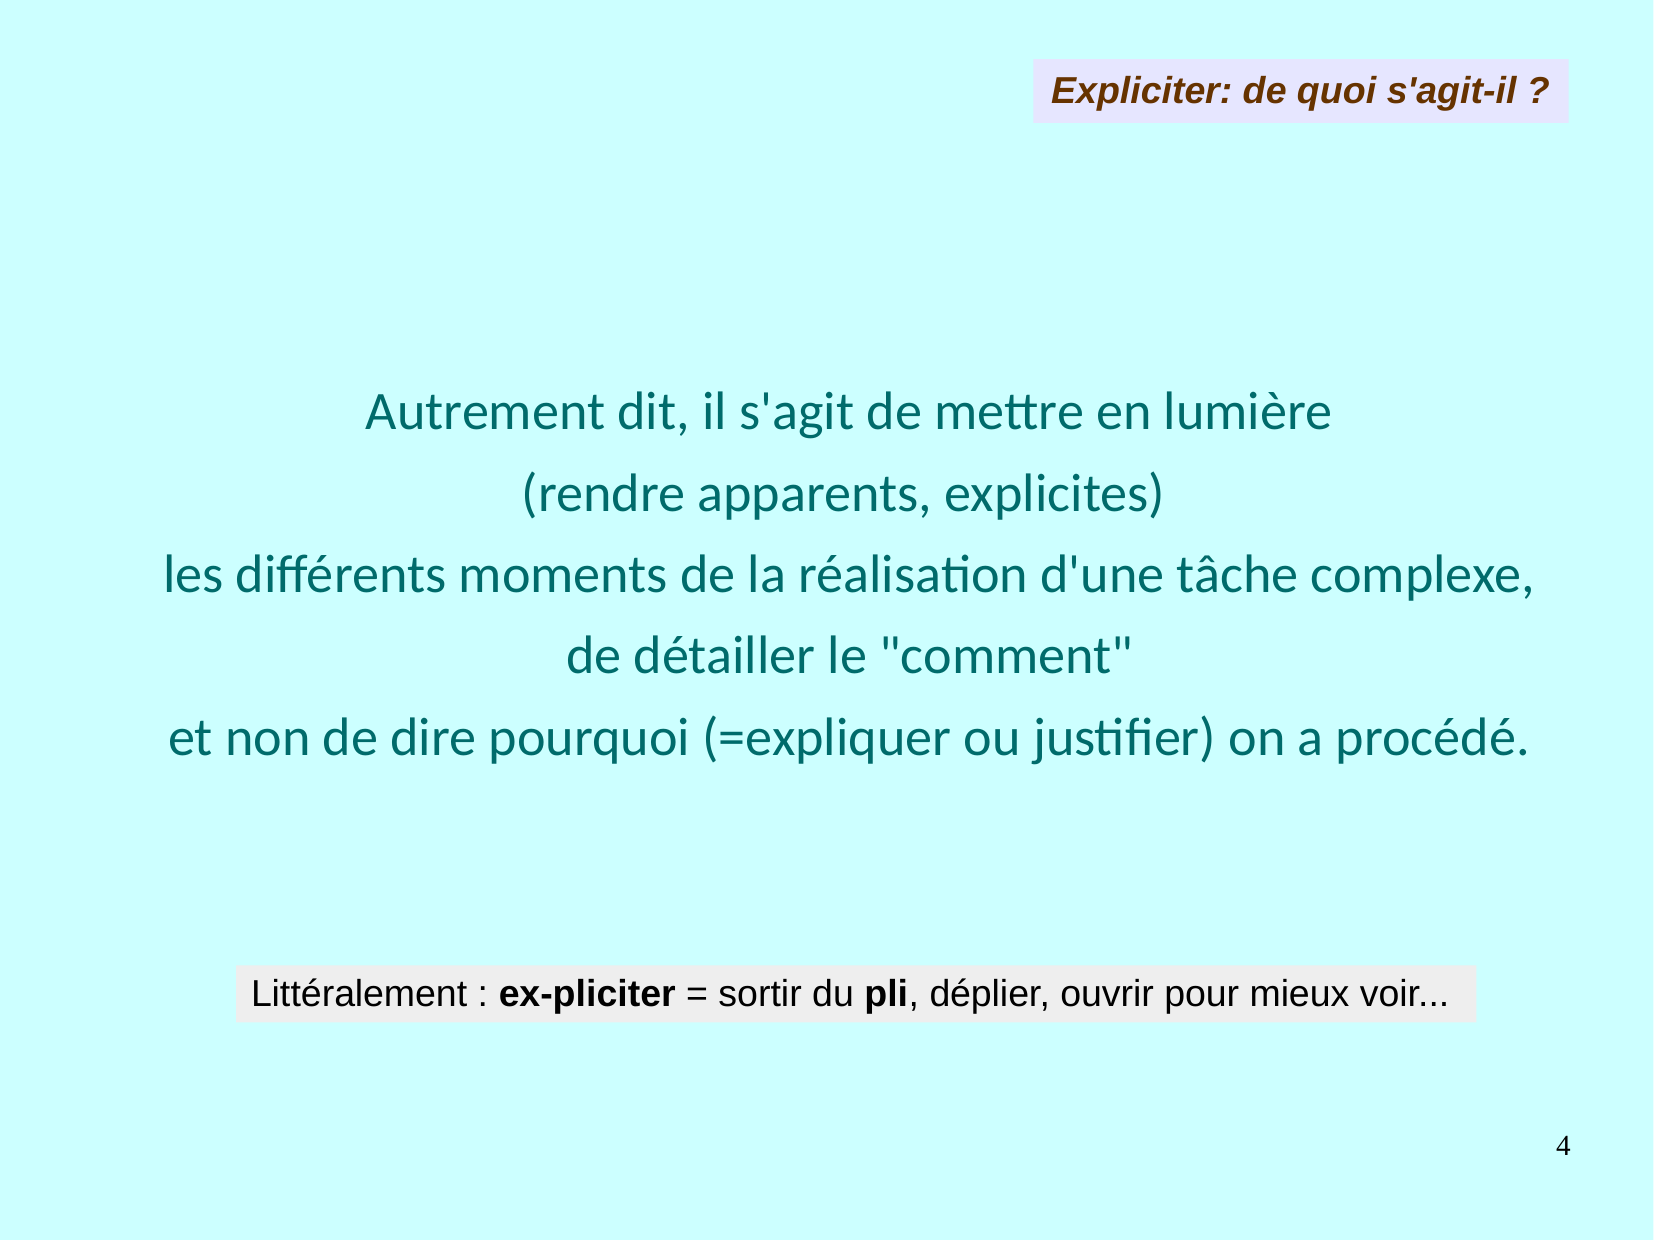

Expliciter: de quoi s'agit-il ?
Autrement dit, il s'agit de mettre en lumière
(rendre apparents, explicites)
les différents moments de la réalisation d'une tâche complexe,
de détailler le "comment"
et non de dire pourquoi (=expliquer ou justifier) on a procédé.
Littéralement : ex-pliciter = sortir du pli, déplier, ouvrir pour mieux voir...
4